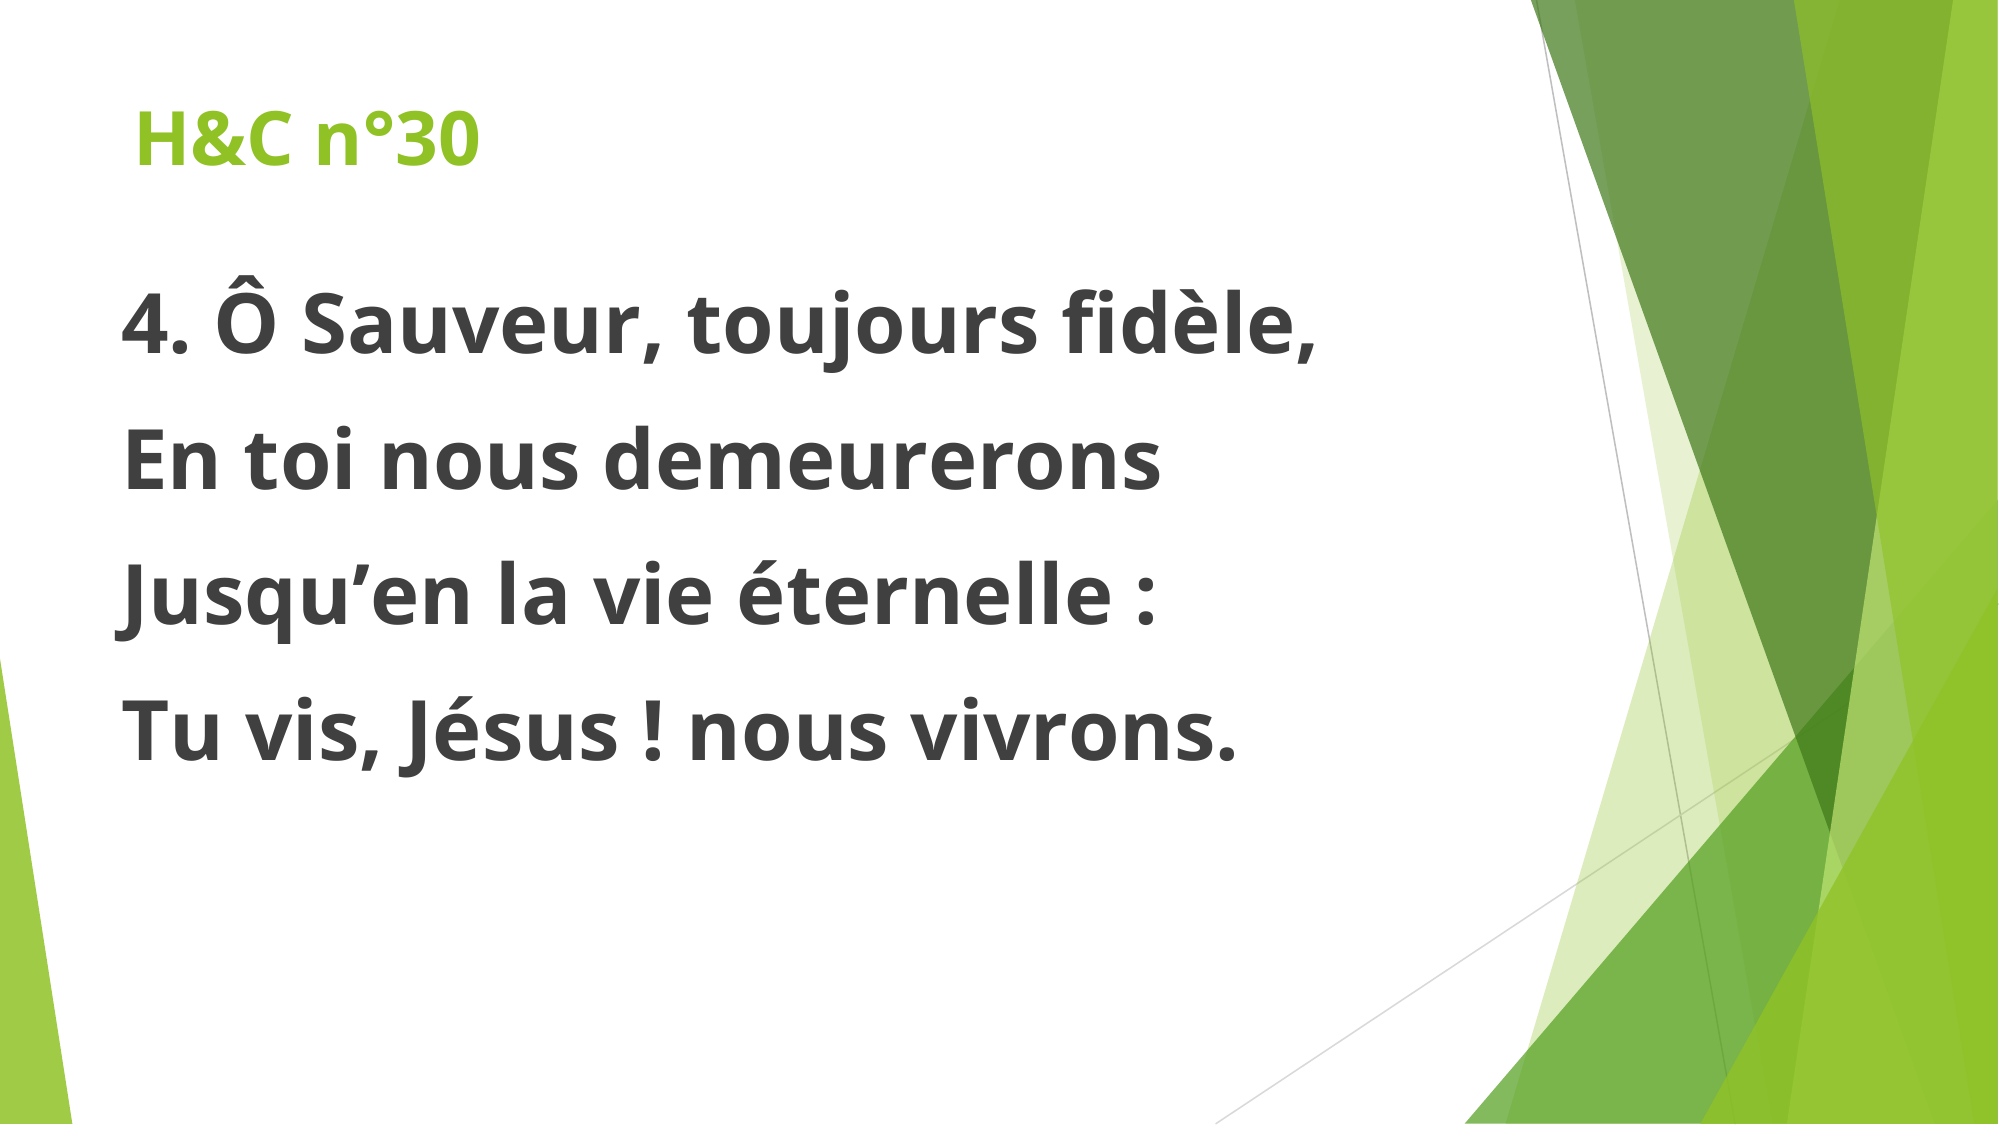

H&C n°30
4. Ô Sauveur, toujours fidèle,
En toi nous demeurerons
Jusqu’en la vie éternelle :
Tu vis, Jésus ! nous vivrons.